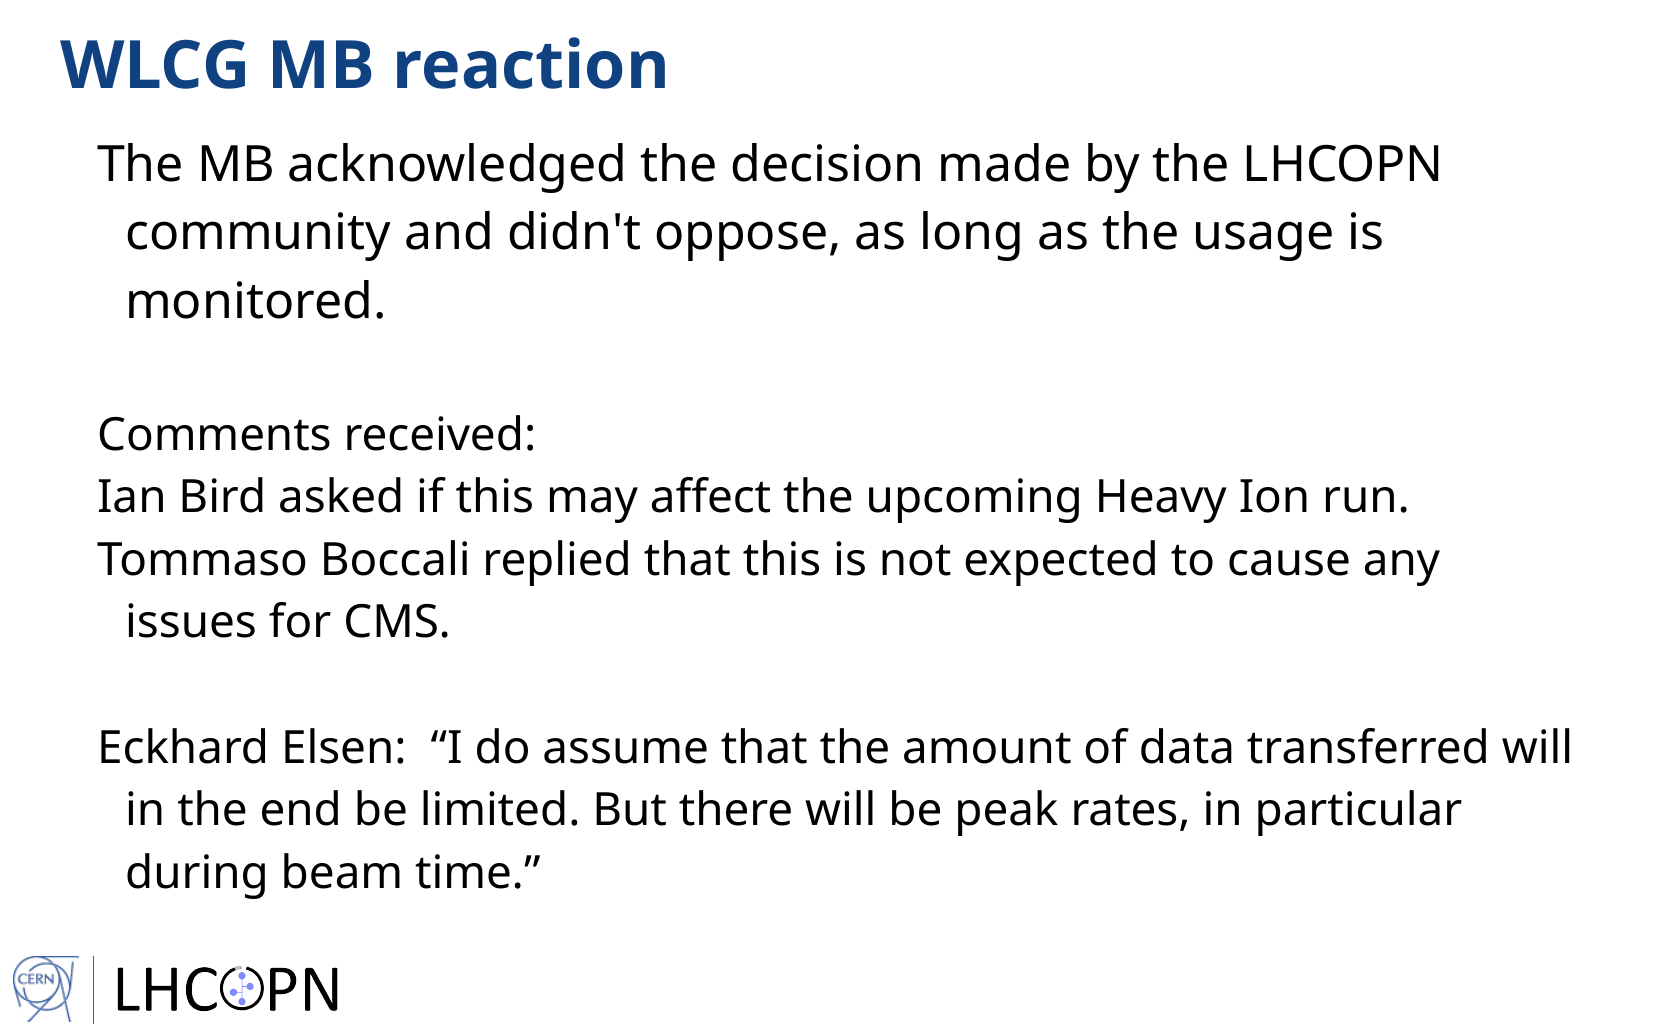

# WLCG MB reaction
The MB acknowledged the decision made by the LHCOPN community and didn't oppose, as long as the usage is monitored.
Comments received:
Ian Bird asked if this may affect the upcoming Heavy Ion run.
Tommaso Boccali replied that this is not expected to cause any issues for CMS.
Eckhard Elsen: “I do assume that the amount of data transferred will in the end be limited. But there will be peak rates, in particular during beam time.”